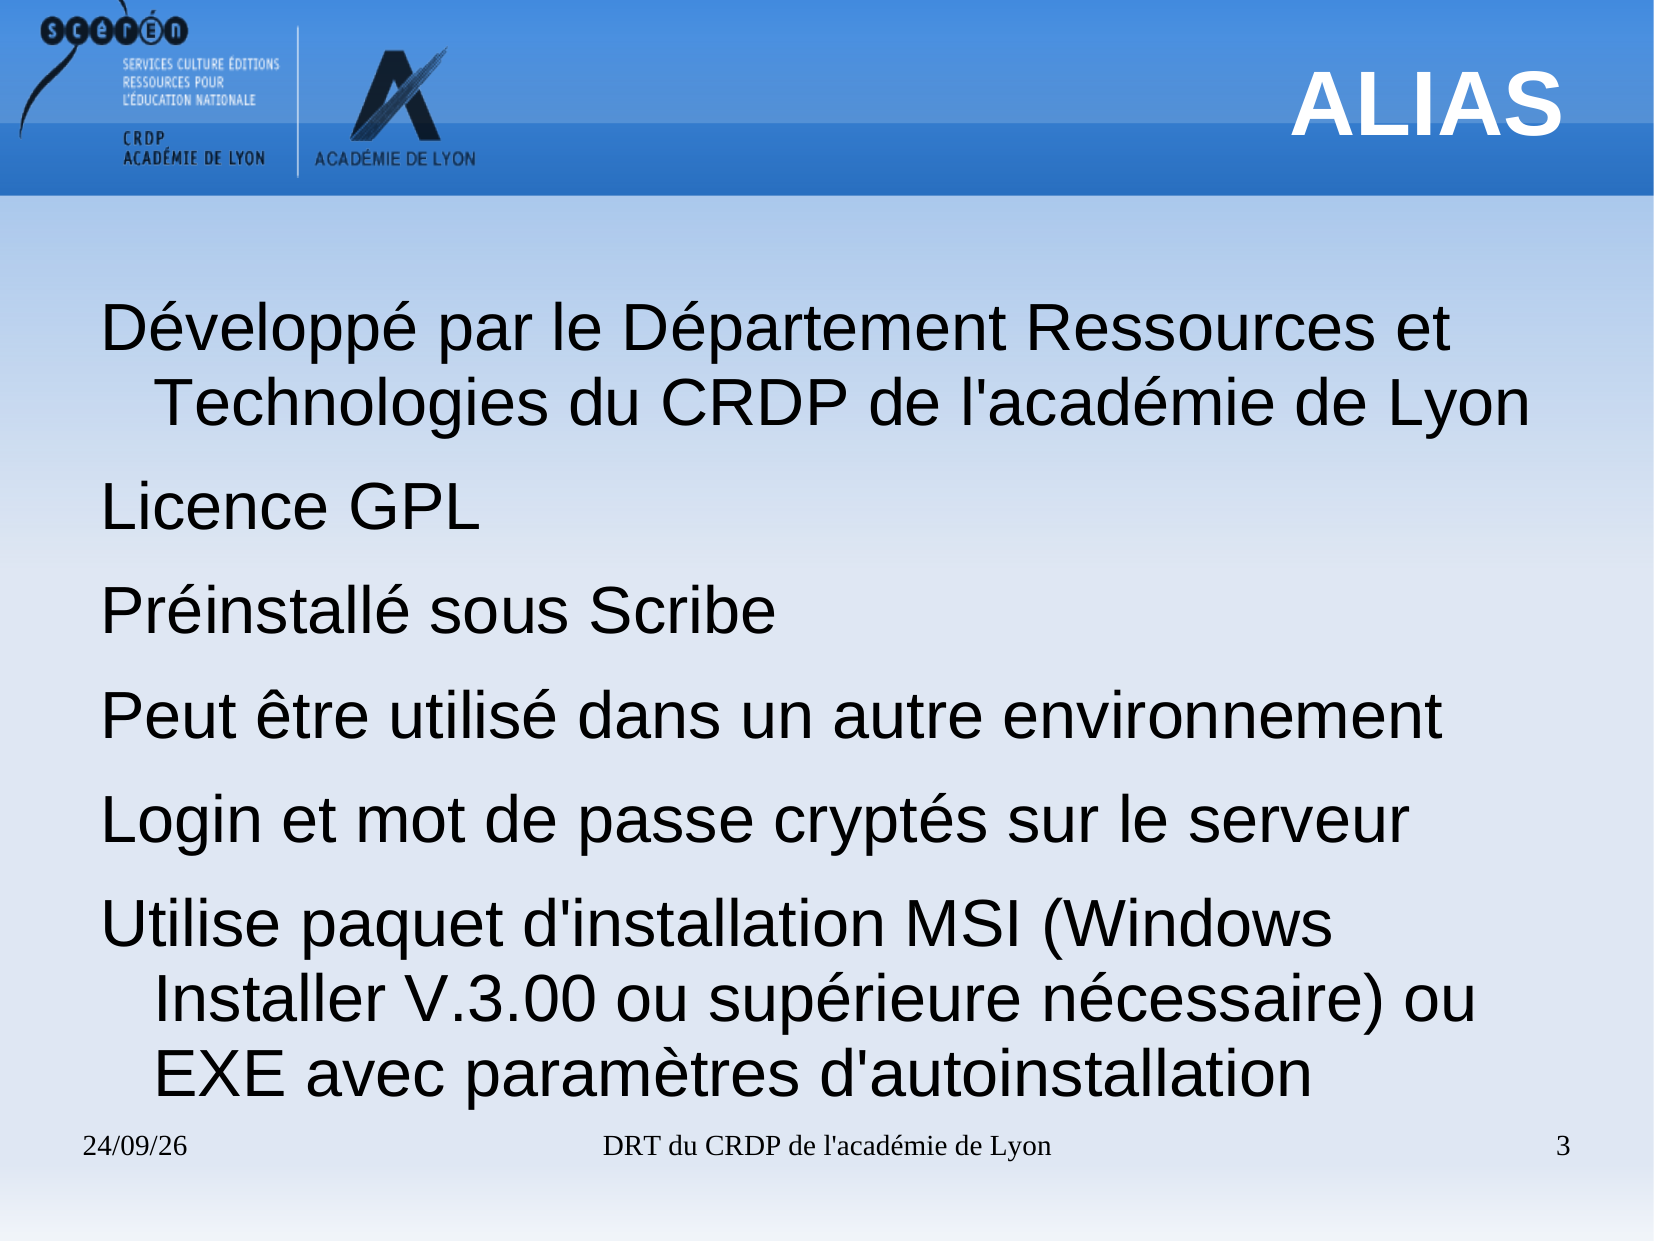

# ALIAS
Développé par le Département Ressources et Technologies du CRDP de l'académie de Lyon
Licence GPL
Préinstallé sous Scribe
Peut être utilisé dans un autre environnement
Login et mot de passe cryptés sur le serveur
Utilise paquet d'installation MSI (Windows Installer V.3.00 ou supérieure nécessaire) ou EXE avec paramètres d'autoinstallation
DRT du CRDP de l'académie de Lyon
3